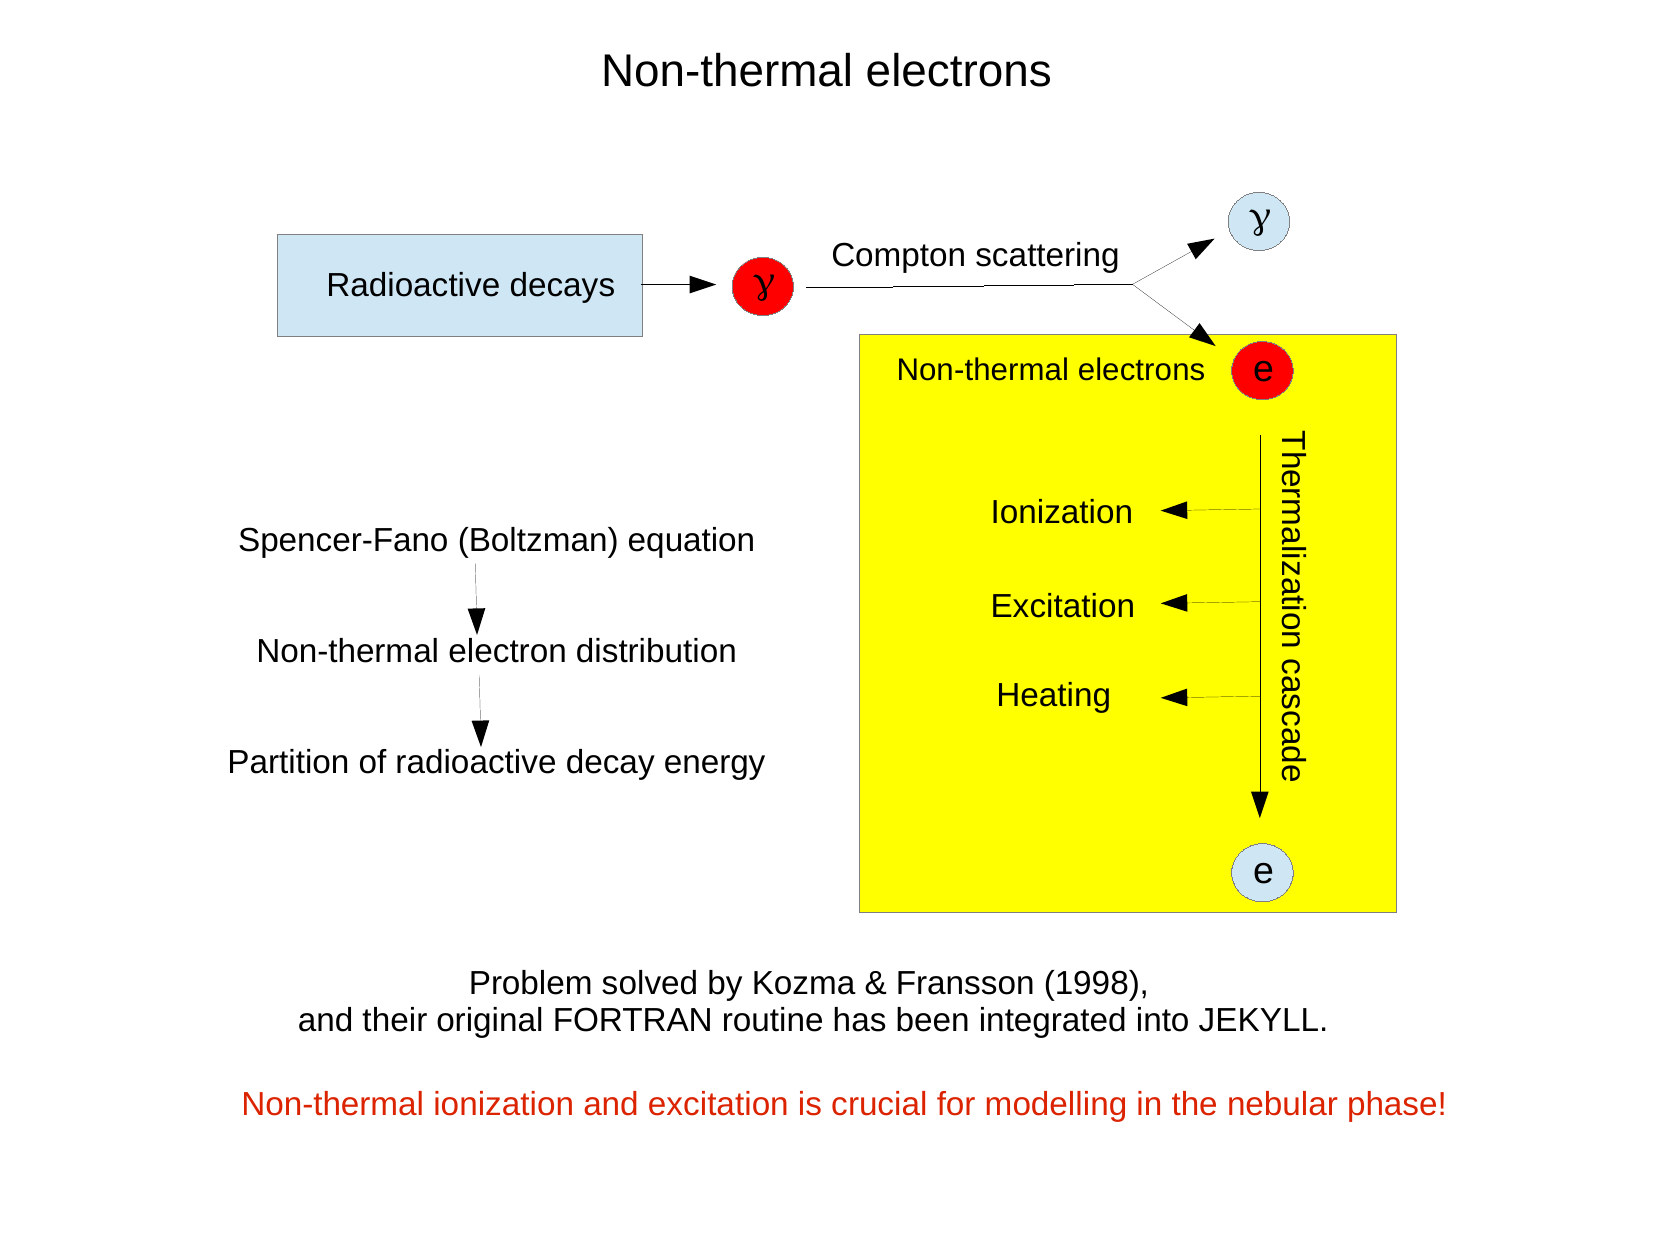

Non-thermal electrons
Compton scattering
Radioactive decays
e
Non-thermal electrons
Ionization
Spencer-Fano (Boltzman) equation
Non-thermal electron distribution
Partition of radioactive decay energy
Excitation
Thermalization cascade
Heating
e
Problem solved by Kozma & Fransson (1998),
and their original FORTRAN routine has been integrated into JEKYLL.
Non-thermal ionization and excitation is crucial for modelling in the nebular phase!